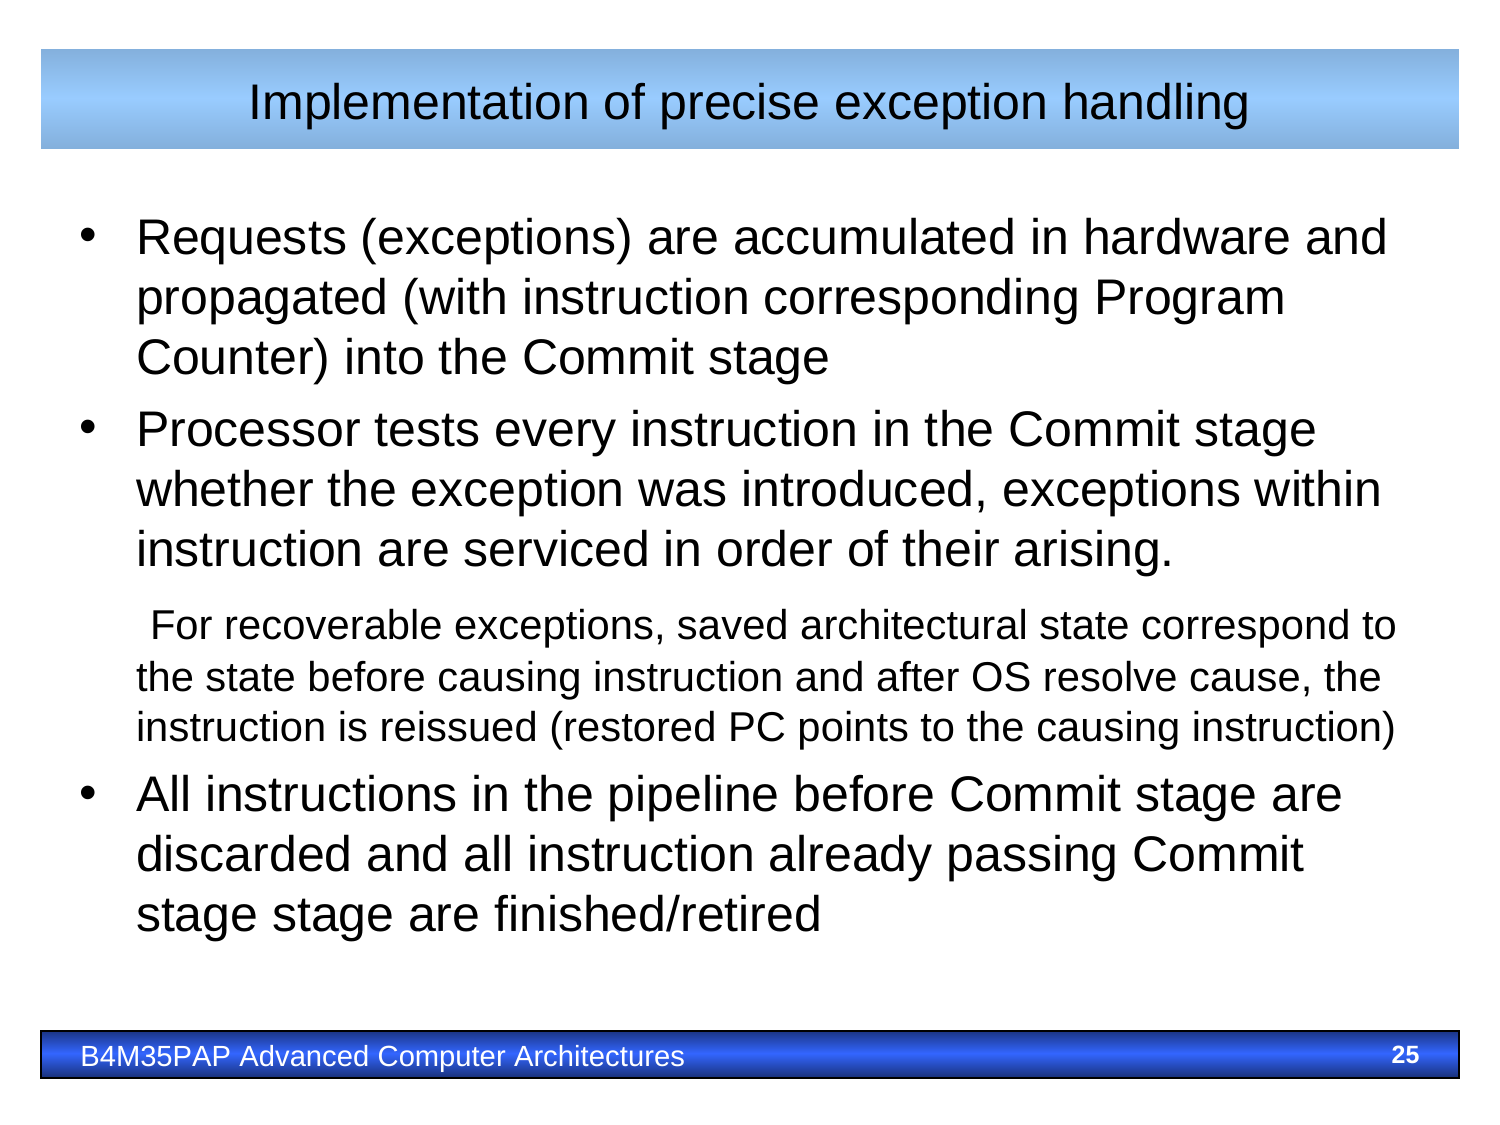

# Implementation of precise exception handling
Requests (exceptions) are accumulated in hardware and propagated (with instruction corresponding Program Counter) into the Commit stage
Processor tests every instruction in the Commit stage whether the exception was introduced, exceptions within instruction are serviced in order of their arising.
 For recoverable exceptions, saved architectural state correspond to the state before causing instruction and after OS resolve cause, the instruction is reissued (restored PC points to the causing instruction)
All instructions in the pipeline before Commit stage are discarded and all instruction already passing Commit stage stage are finished/retired